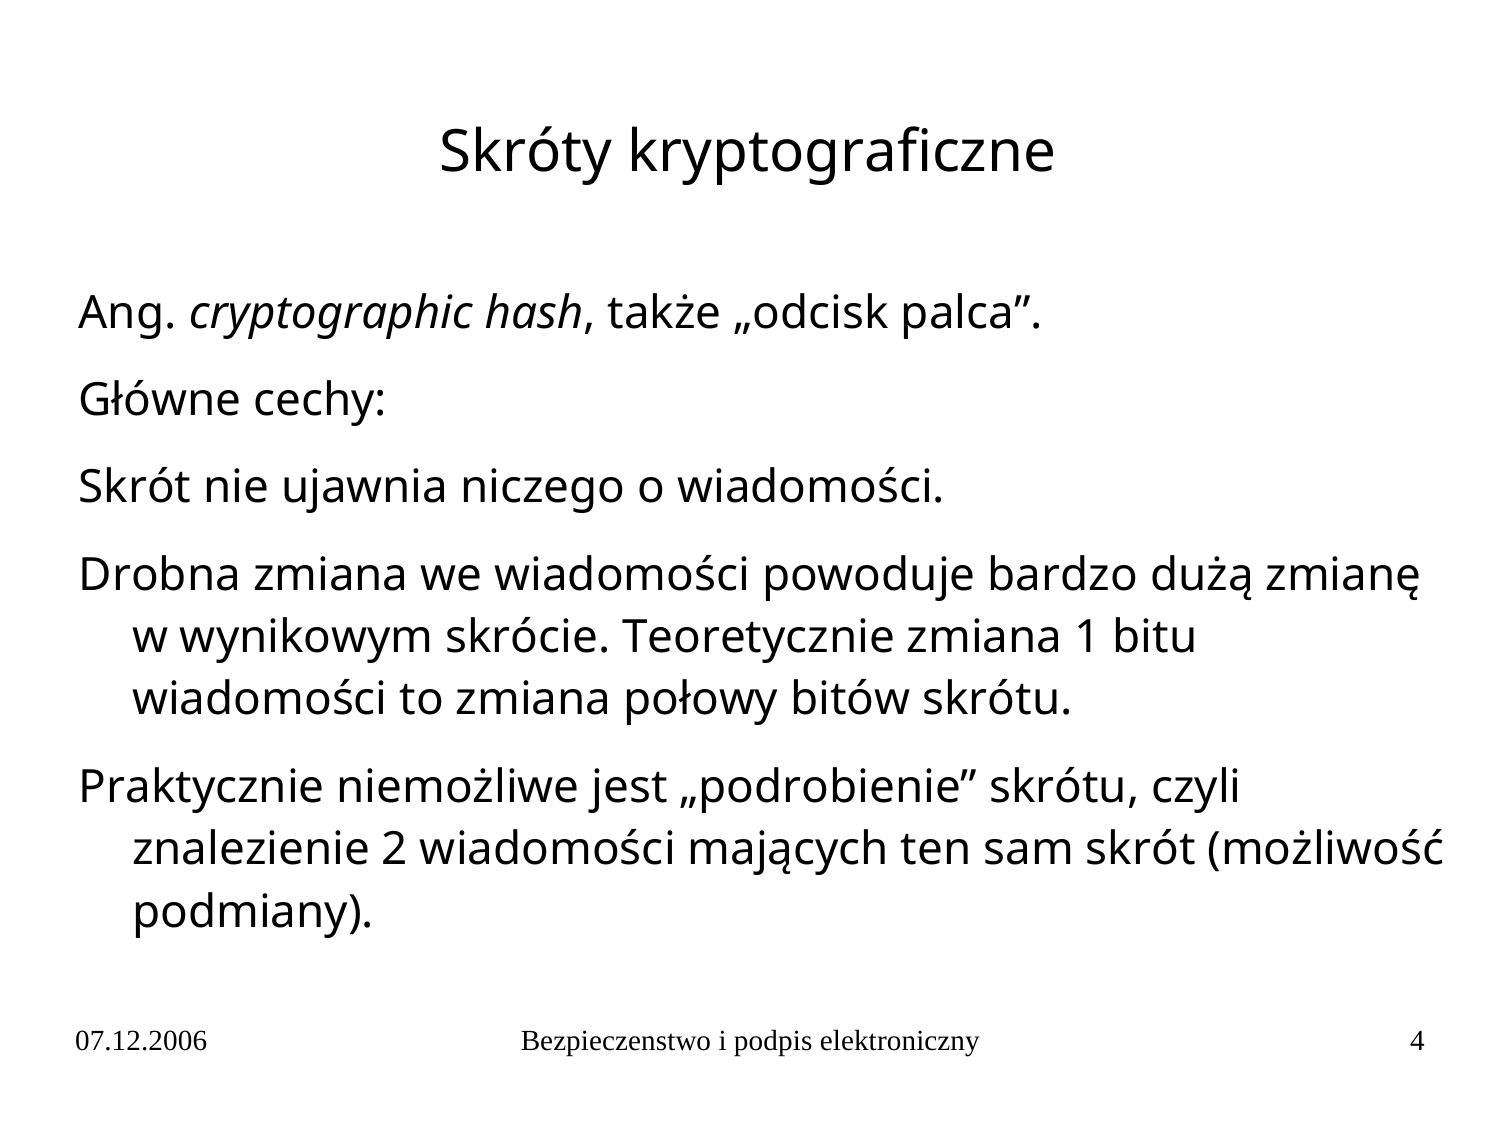

# Skróty kryptograficzne
Ang. cryptographic hash, także „odcisk palca”.
Główne cechy:
Skrót nie ujawnia niczego o wiadomości.
Drobna zmiana we wiadomości powoduje bardzo dużą zmianę w wynikowym skrócie. Teoretycznie zmiana 1 bitu wiadomości to zmiana połowy bitów skrótu.
Praktycznie niemożliwe jest „podrobienie” skrótu, czyli znalezienie 2 wiadomości mających ten sam skrót (możliwość podmiany).
07.12.2006
Bezpieczenstwo i podpis elektroniczny
4